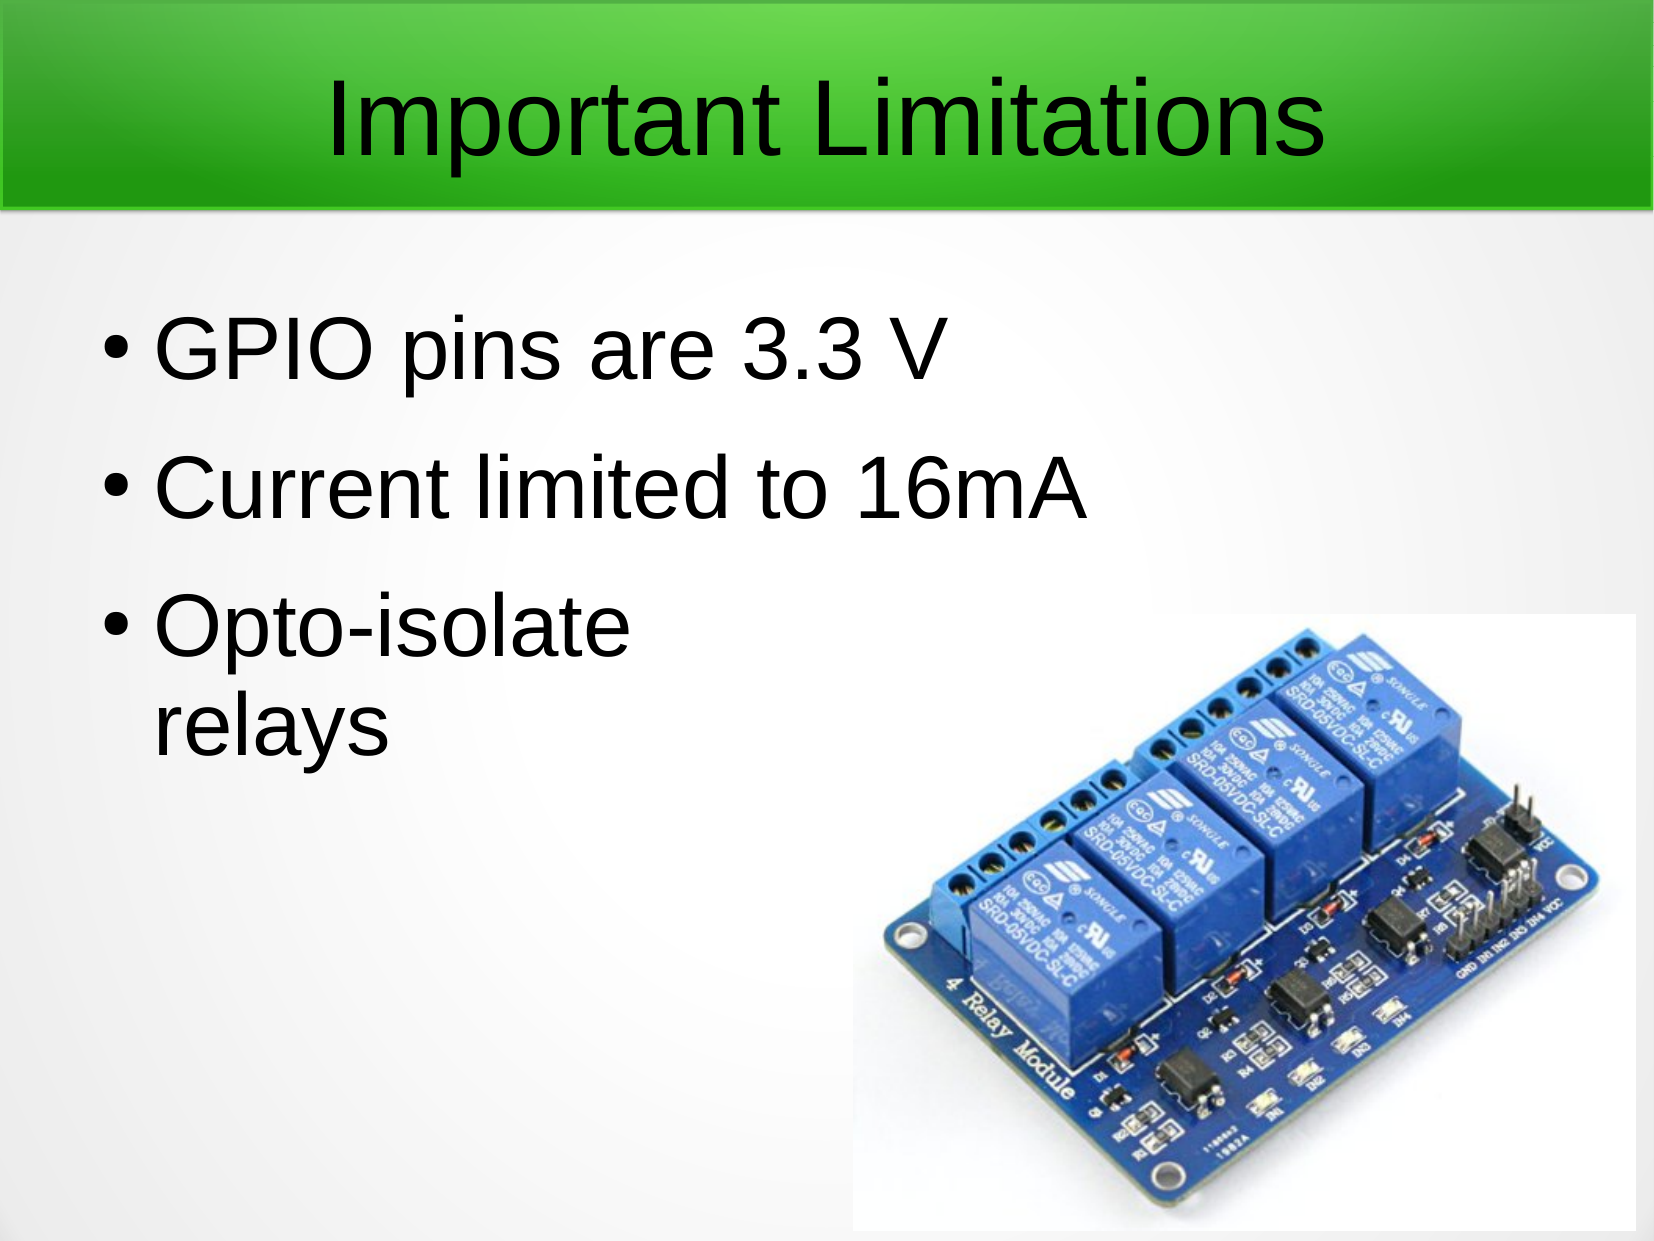

# Important Limitations
GPIO pins are 3.3 V
Current limited to 16mA
Opto-isolate
relays